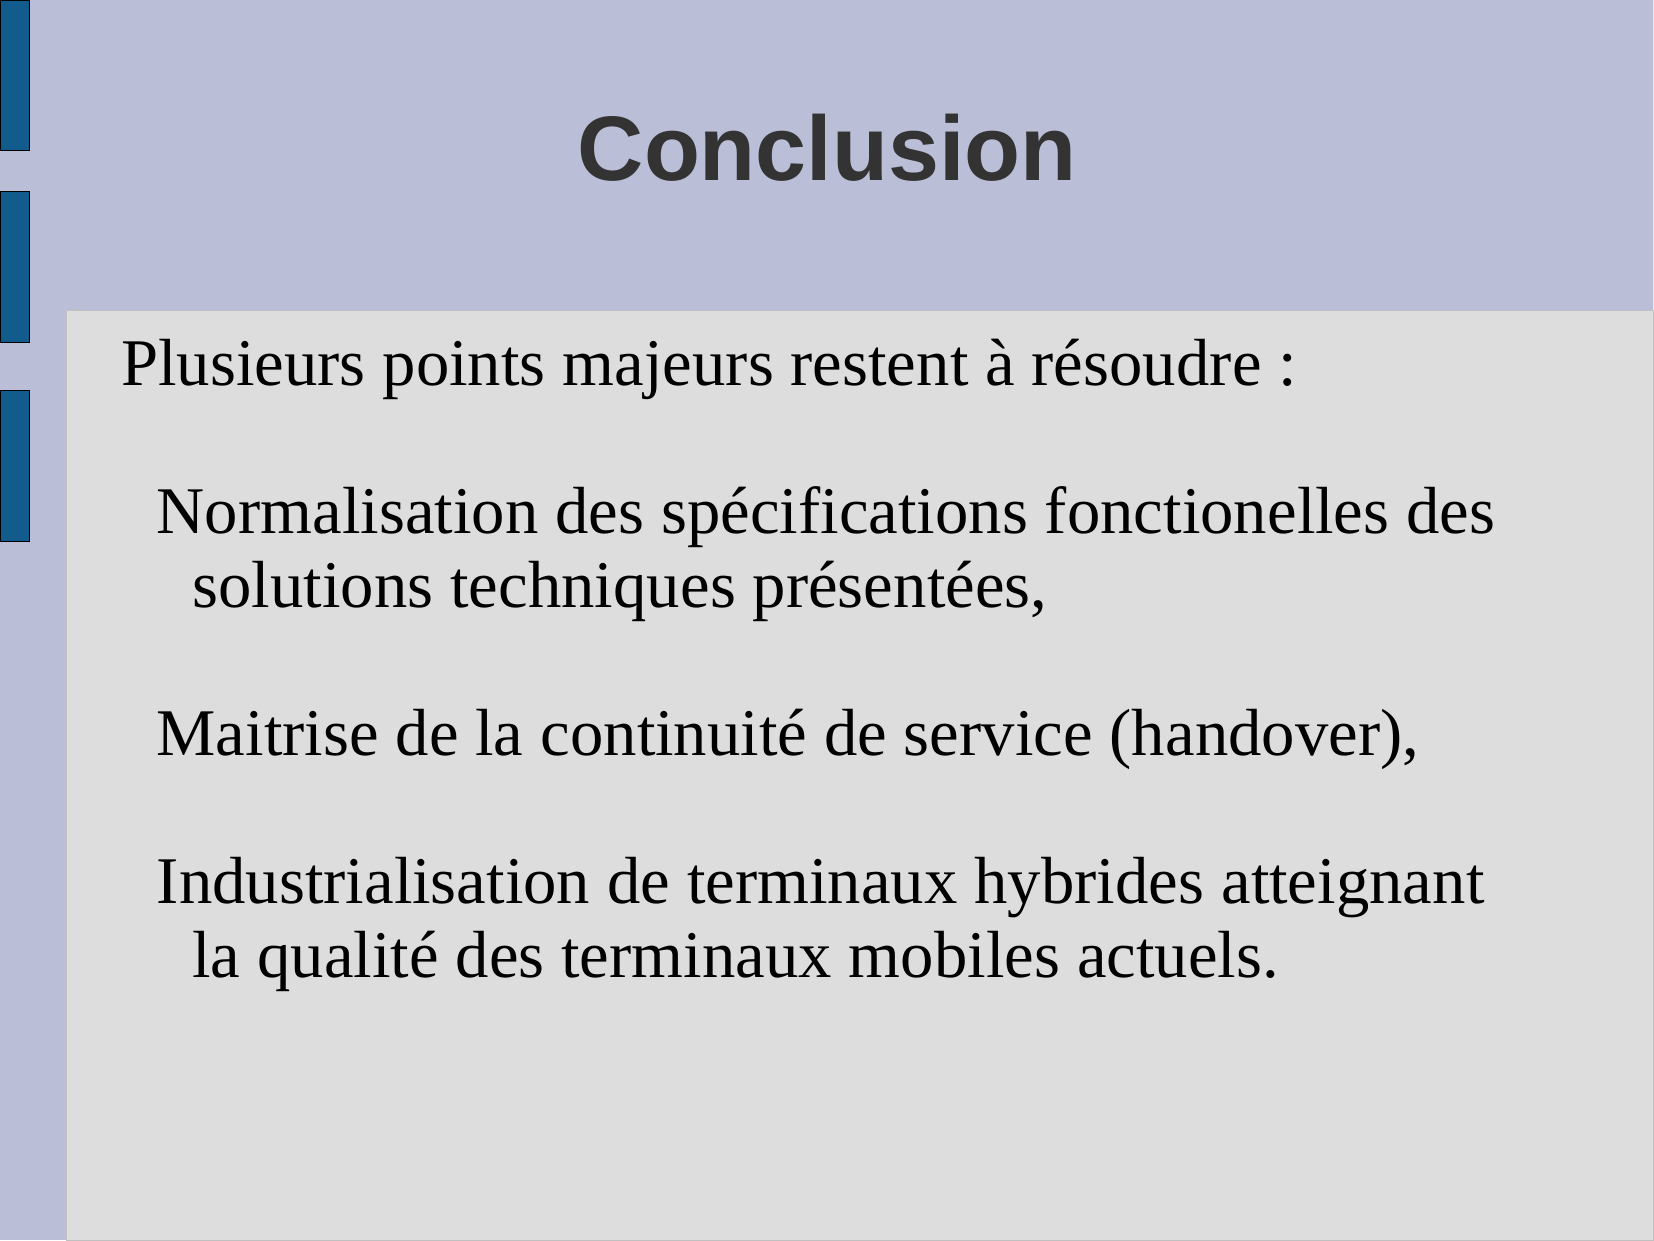

# Conclusion
Plusieurs points majeurs restent à résoudre :
Normalisation des spécifications fonctionelles des solutions techniques présentées,
Maitrise de la continuité de service (handover),
Industrialisation de terminaux hybrides atteignant la qualité des terminaux mobiles actuels.